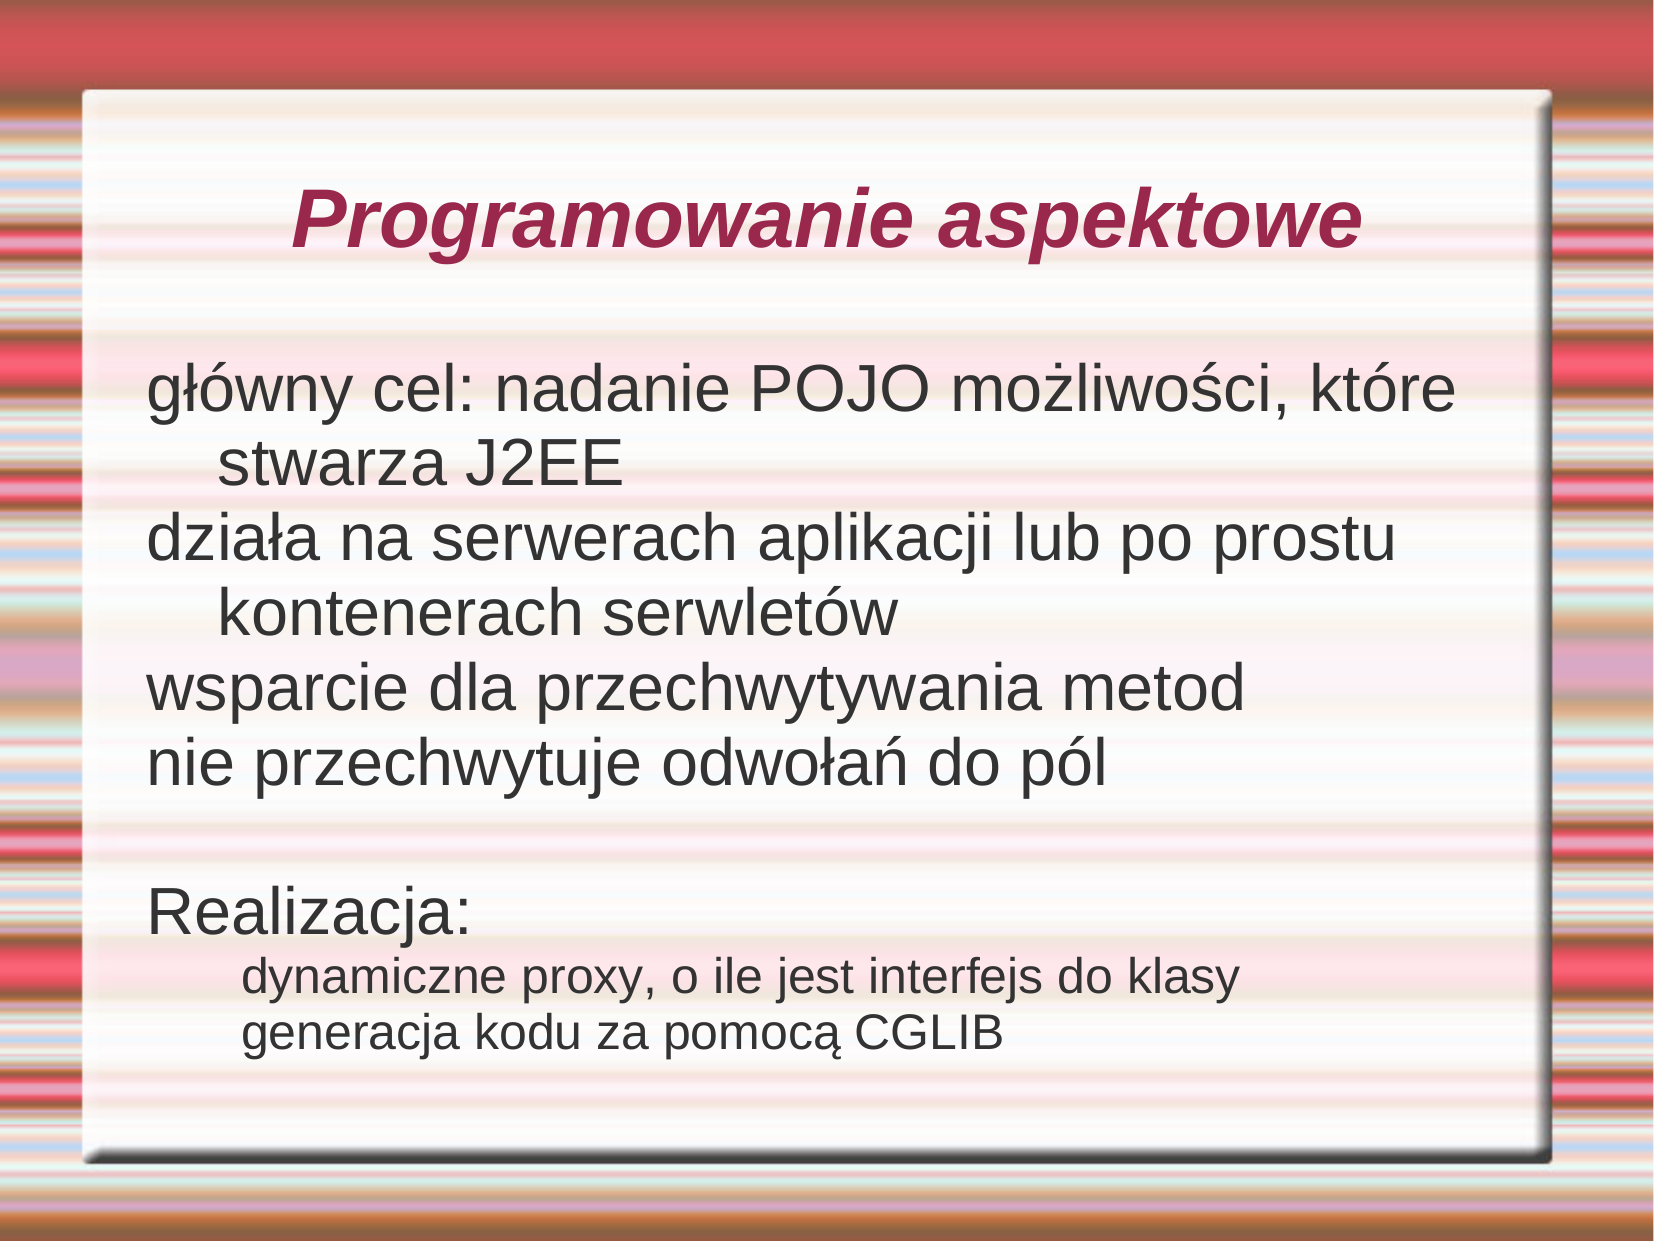

# Programowanie aspektowe
główny cel: nadanie POJO możliwości, które stwarza J2EE
działa na serwerach aplikacji lub po prostu kontenerach serwletów
wsparcie dla przechwytywania metod
nie przechwytuje odwołań do pól
Realizacja:
dynamiczne proxy, o ile jest interfejs do klasy
generacja kodu za pomocą CGLIB